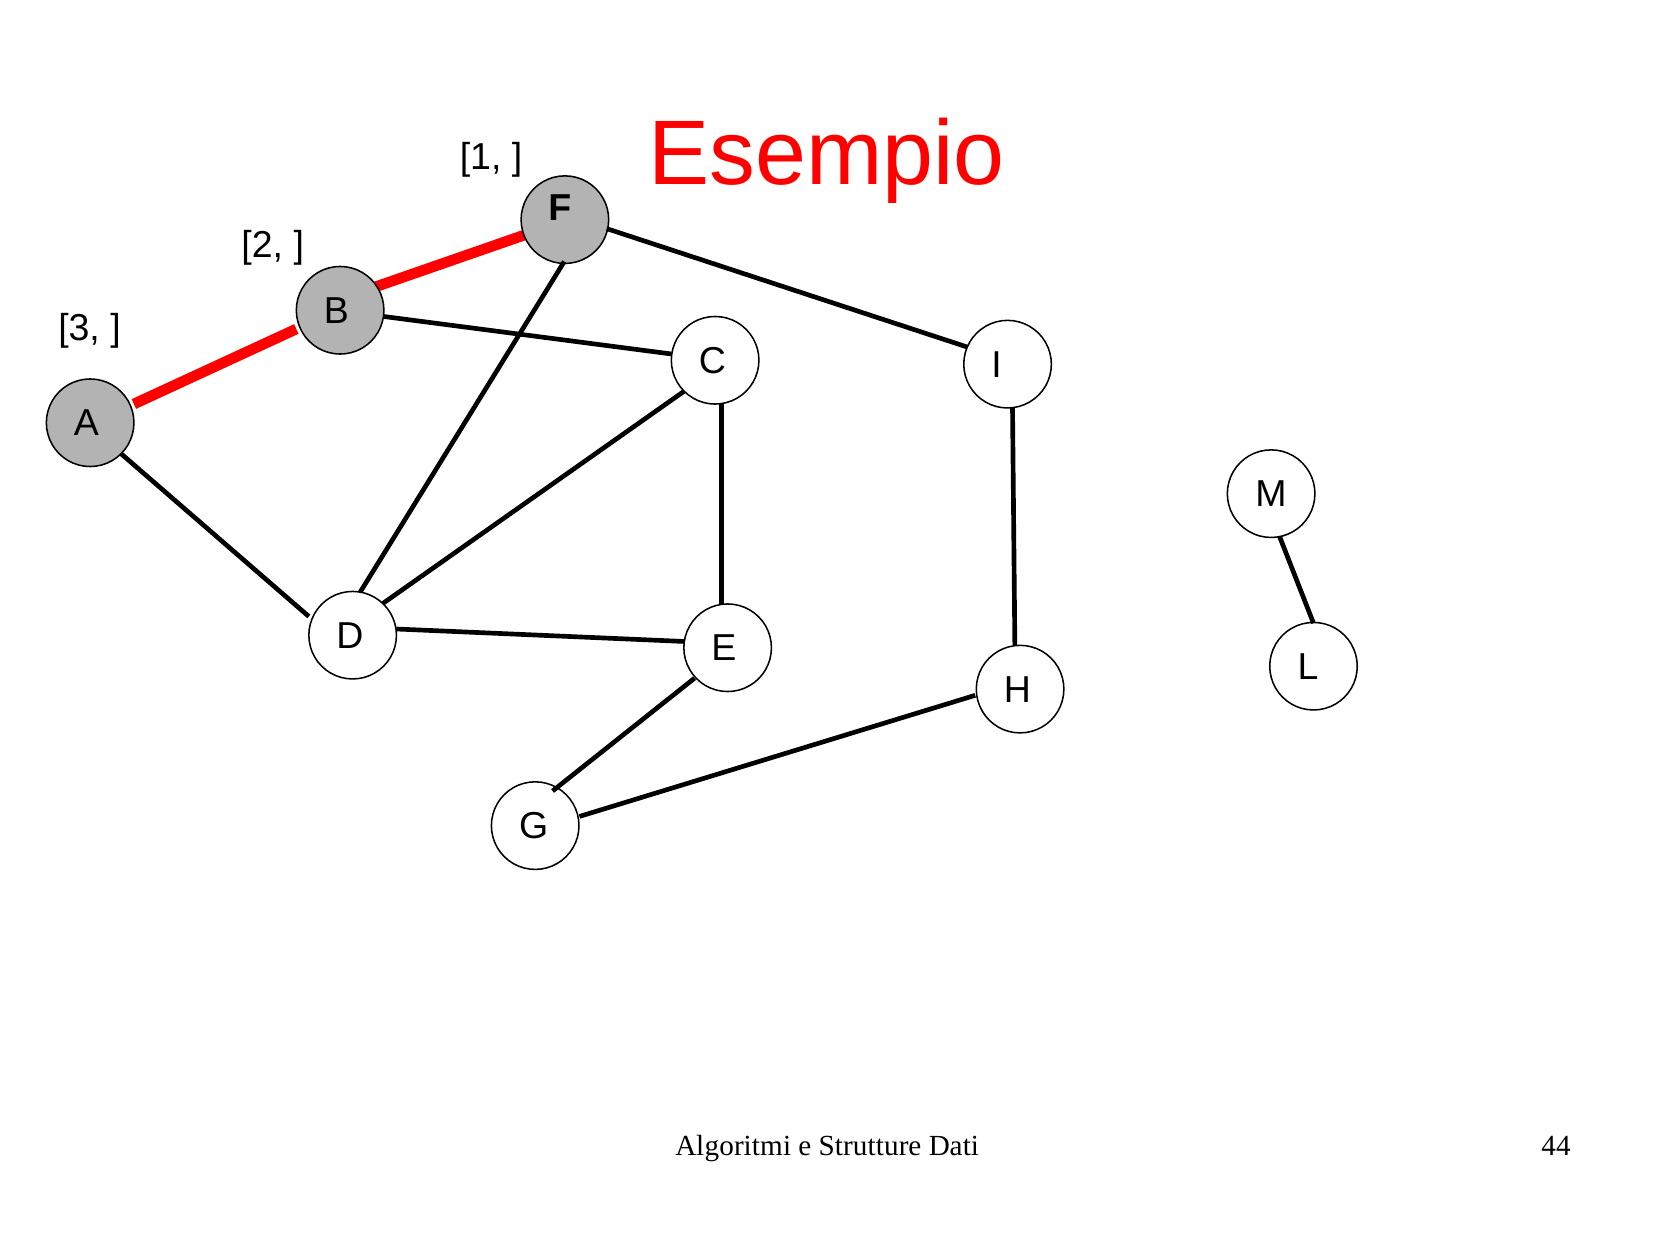

# Esempio
[1, ]
F
[2, ]
B
[3, ]
C
I
A
M
D
E
L
H
G
Algoritmi e Strutture Dati
44